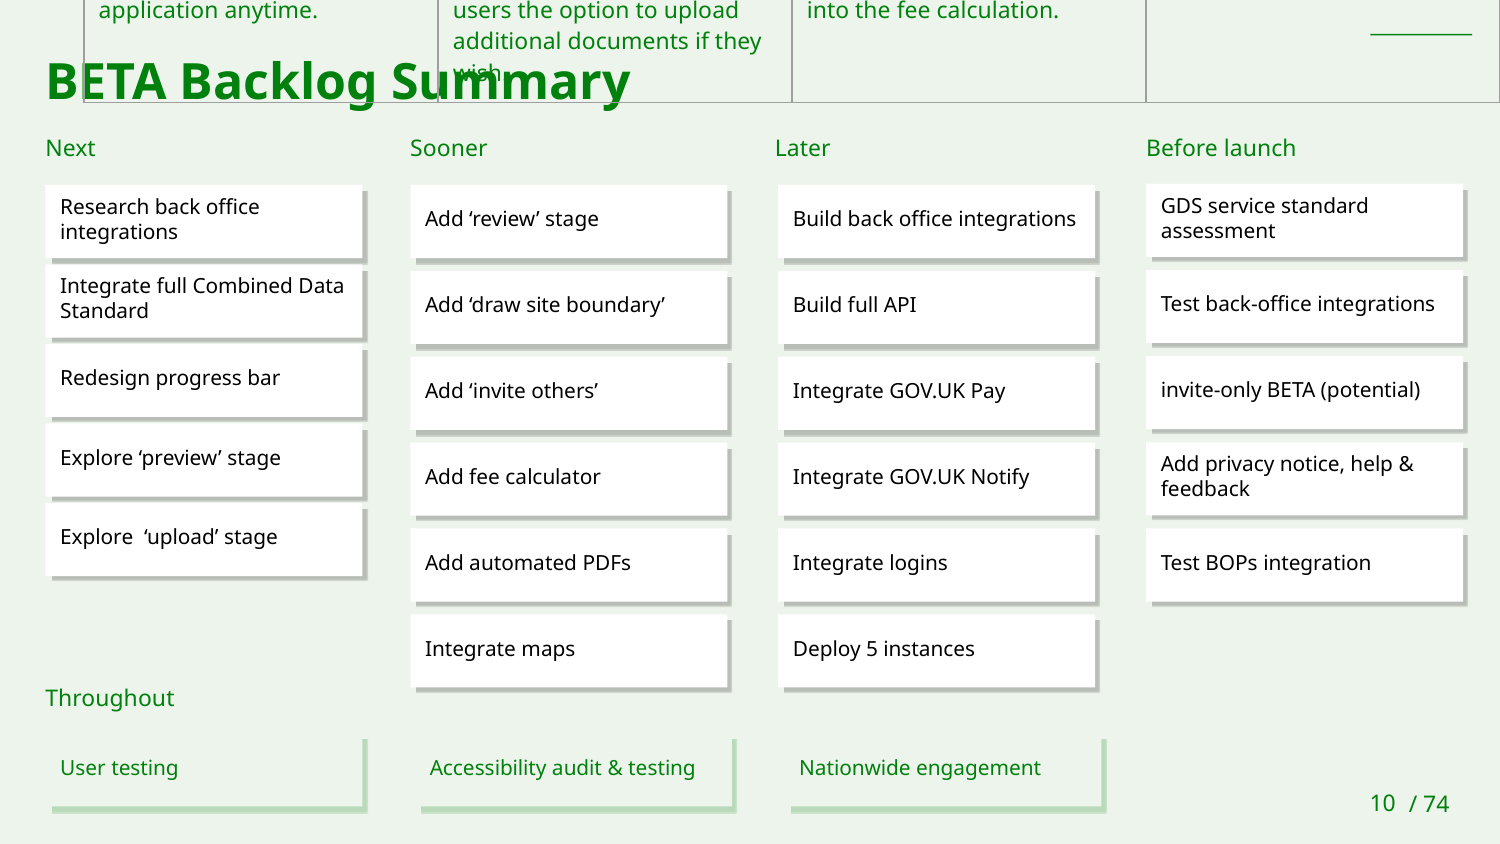

| Progress bar If possible, the progress bar and service steps navigation should be combined, made more visible and repositioned. This will also allow the navigation bar to be smaller. | ‘Started’ not ‘In progress’ Use the term ‘started’ or similar instead of ‘in progress’ for applications and sections of an application. | Site boundaries Rather than inferring site boundary from property boundary it may be better to make all users draw site boundary and confirm that it includes all works. | Service requirements preview If possible, a step could be explored giving users a preview of likely fee and document requirements before they fill-out the application. |
| --- | --- | --- | --- |
| Review A ‘review before submitting’ step should be added with a prompt to invite an applicant. | Upload Uploading drawings and reports may come as an additional stage | Unlisted addresses Create a clear route for properties with no address, or for which the address is not listed. | |
| Download application After submitting, users should be able to return to view and download their application anytime. | Additional documents upload Even where asking for data instead of documents, give users the option to upload additional documents if they wish. | ‘Free go’ rules Include each council's ‘free go’ rules to the section on linked applications and factor into the fee calculation. | |
# BETA Backlog Summary
Next
Sooner
Later
Before launch
GDS service standard assessment
Research back office integrations
Add ‘review’ stage
Build back office integrations
Integrate full Combined Data Standard
Test back-office integrations
Add ‘draw site boundary’
Build full API
Redesign progress bar
invite-only BETA (potential)
Add ‘invite others’
Integrate GOV.UK Pay
Explore ‘preview’ stage
Add privacy notice, help & feedback
Add fee calculator
Integrate GOV.UK Notify
Explore ‘upload’ stage
Add automated PDFs
Integrate logins
Test BOPs integration
Integrate maps
Deploy 5 instances
Throughout
User testing
Accessibility audit & testing
Nationwide engagement